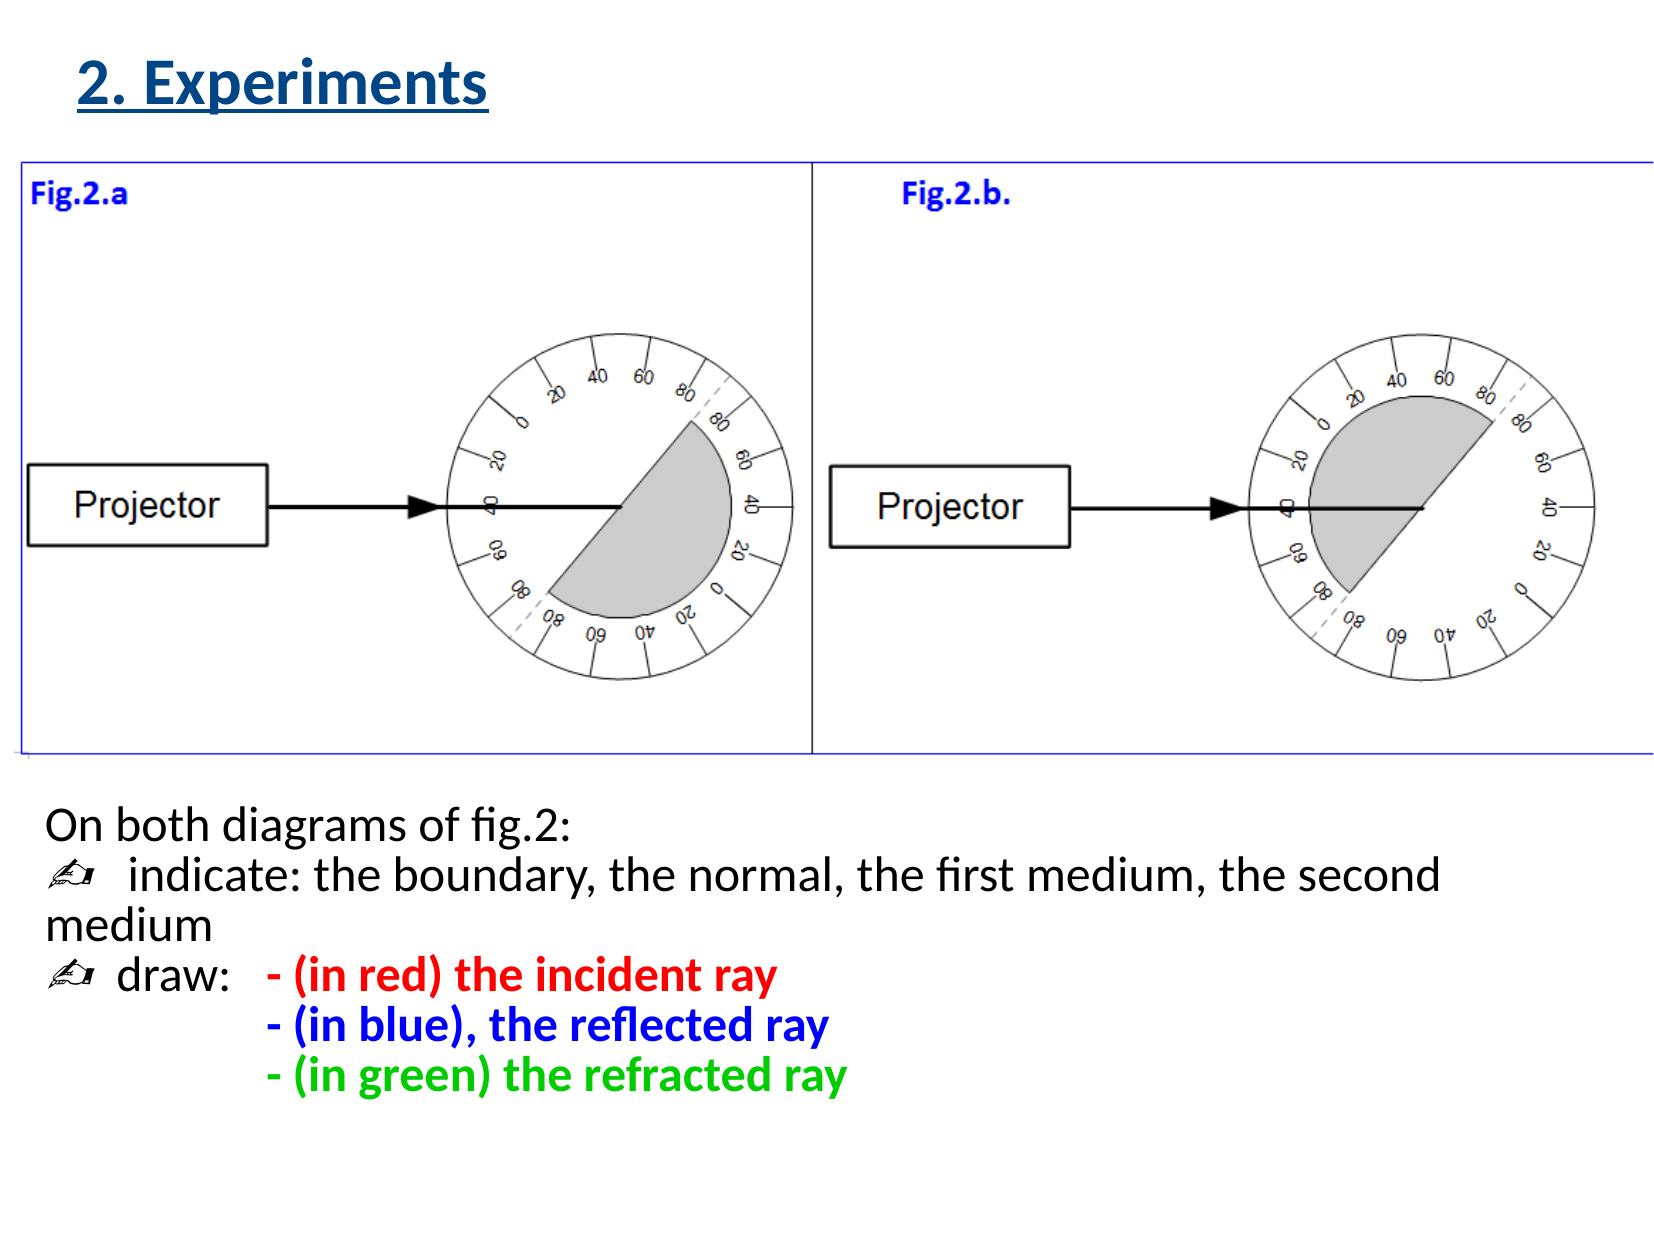

2. Experiments
On both diagrams of fig.2:
 indicate: the boundary, the normal, the first medium, the second medium
 draw:	- (in red) the incident ray
			- (in blue), the reflected ray
			- (in green) the refracted ray